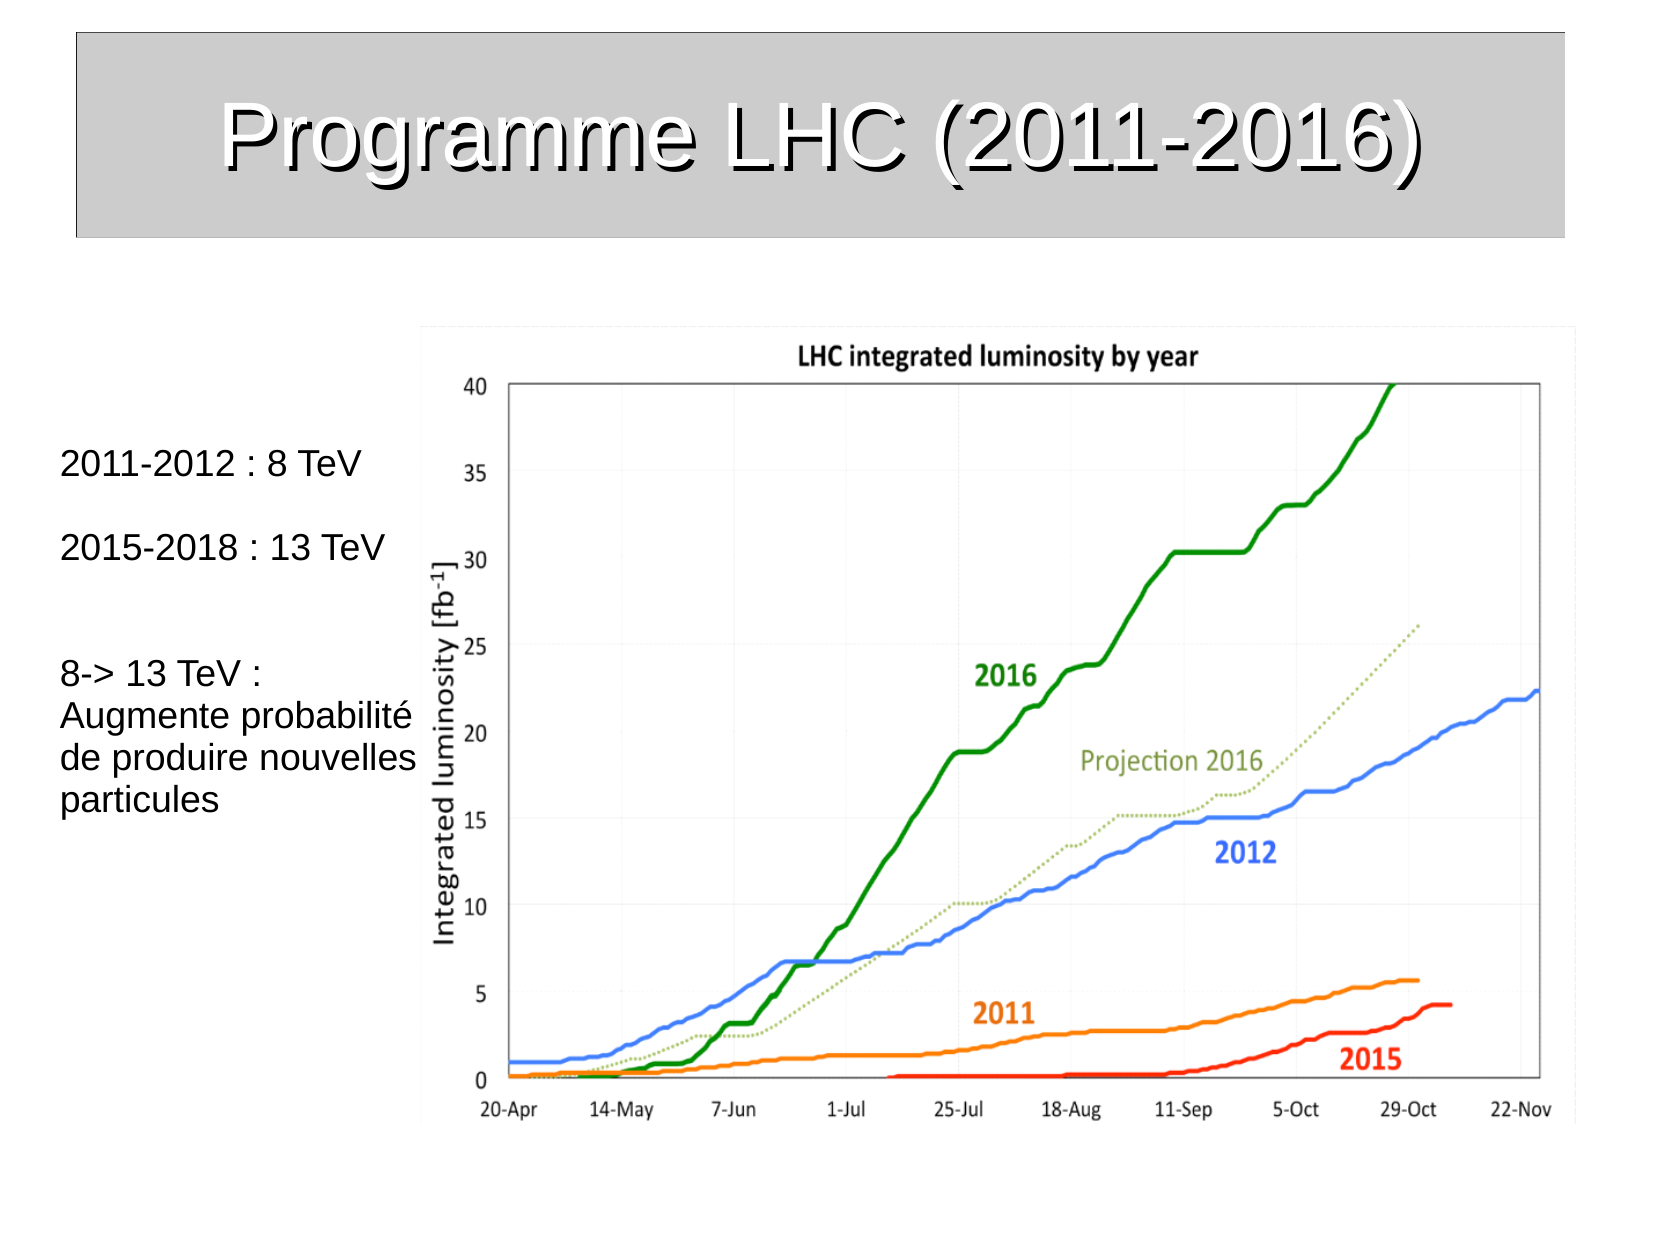

# Programme LHC (2011-2016)
2011-2012 : 8 TeV
2015-2018 : 13 TeV
8-> 13 TeV :
Augmente probabilité
de produire nouvelles
particules